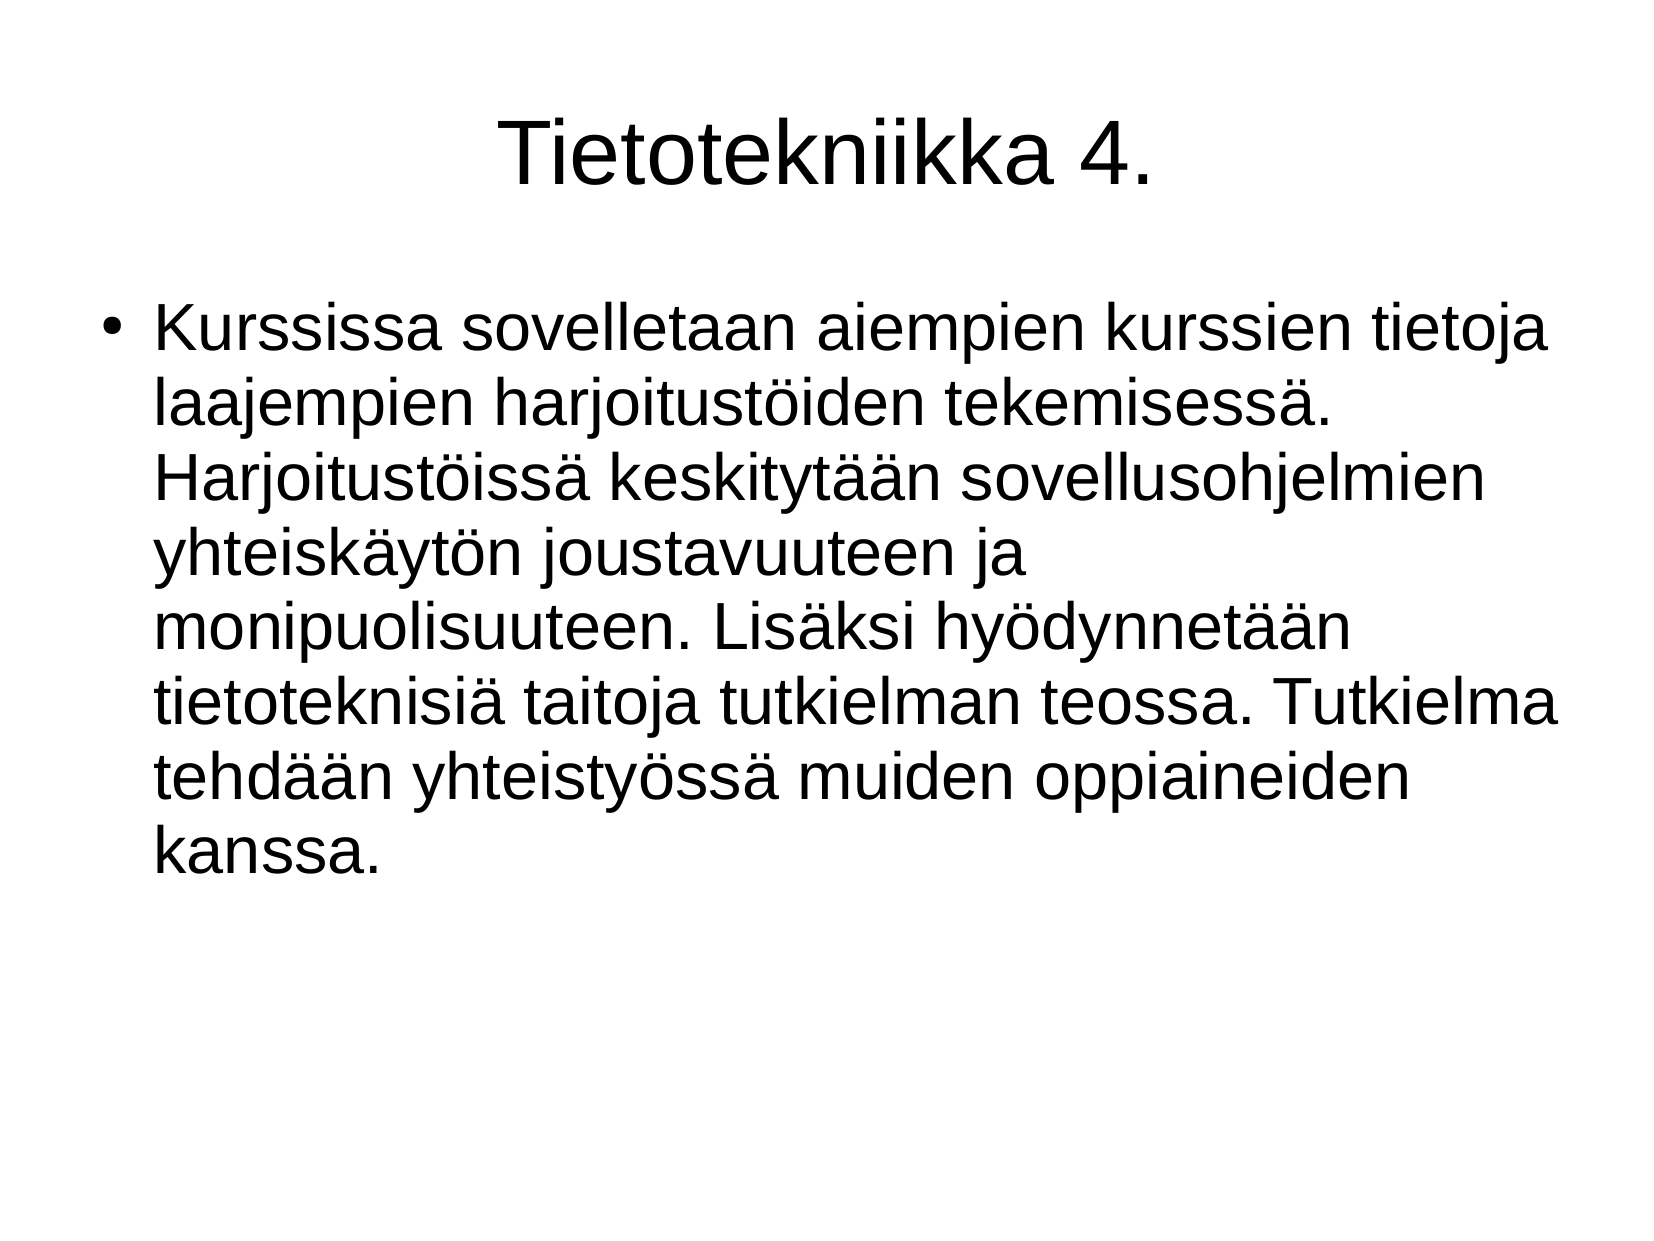

# Tietotekniikka 4.
Kurssissa sovelletaan aiempien kurssien tietoja laajempien harjoitustöiden tekemisessä. Harjoitustöissä keskitytään sovellusohjelmien yhteiskäytön joustavuuteen ja monipuolisuuteen. Lisäksi hyödynnetään tietoteknisiä taitoja tutkielman teossa. Tutkielma tehdään yhteistyössä muiden oppiaineiden kanssa.